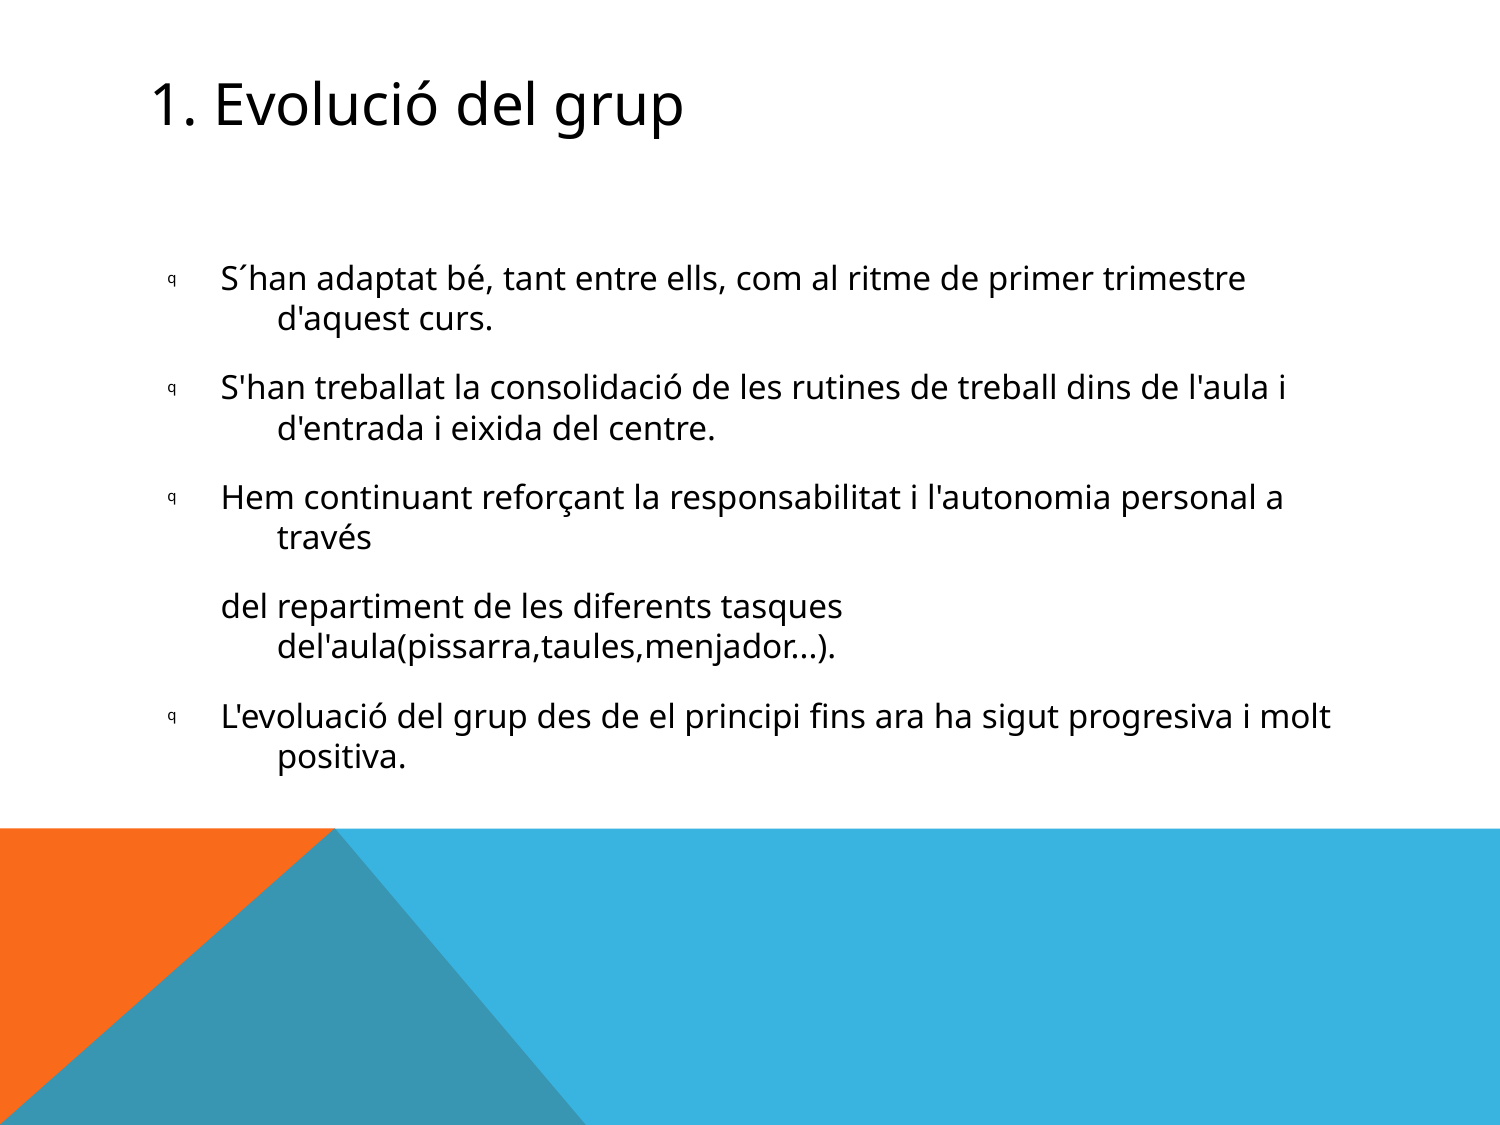

# 1. Evolució del grup
S´han adaptat bé, tant entre ells, com al ritme de primer trimestre d'aquest curs.
S'han treballat la consolidació de les rutines de treball dins de l'aula i d'entrada i eixida del centre.
Hem continuant reforçant la responsabilitat i l'autonomia personal a través
del repartiment de les diferents tasques del'aula(pissarra,taules,menjador...).
L'evoluació del grup des de el principi fins ara ha sigut progresiva i molt positiva.